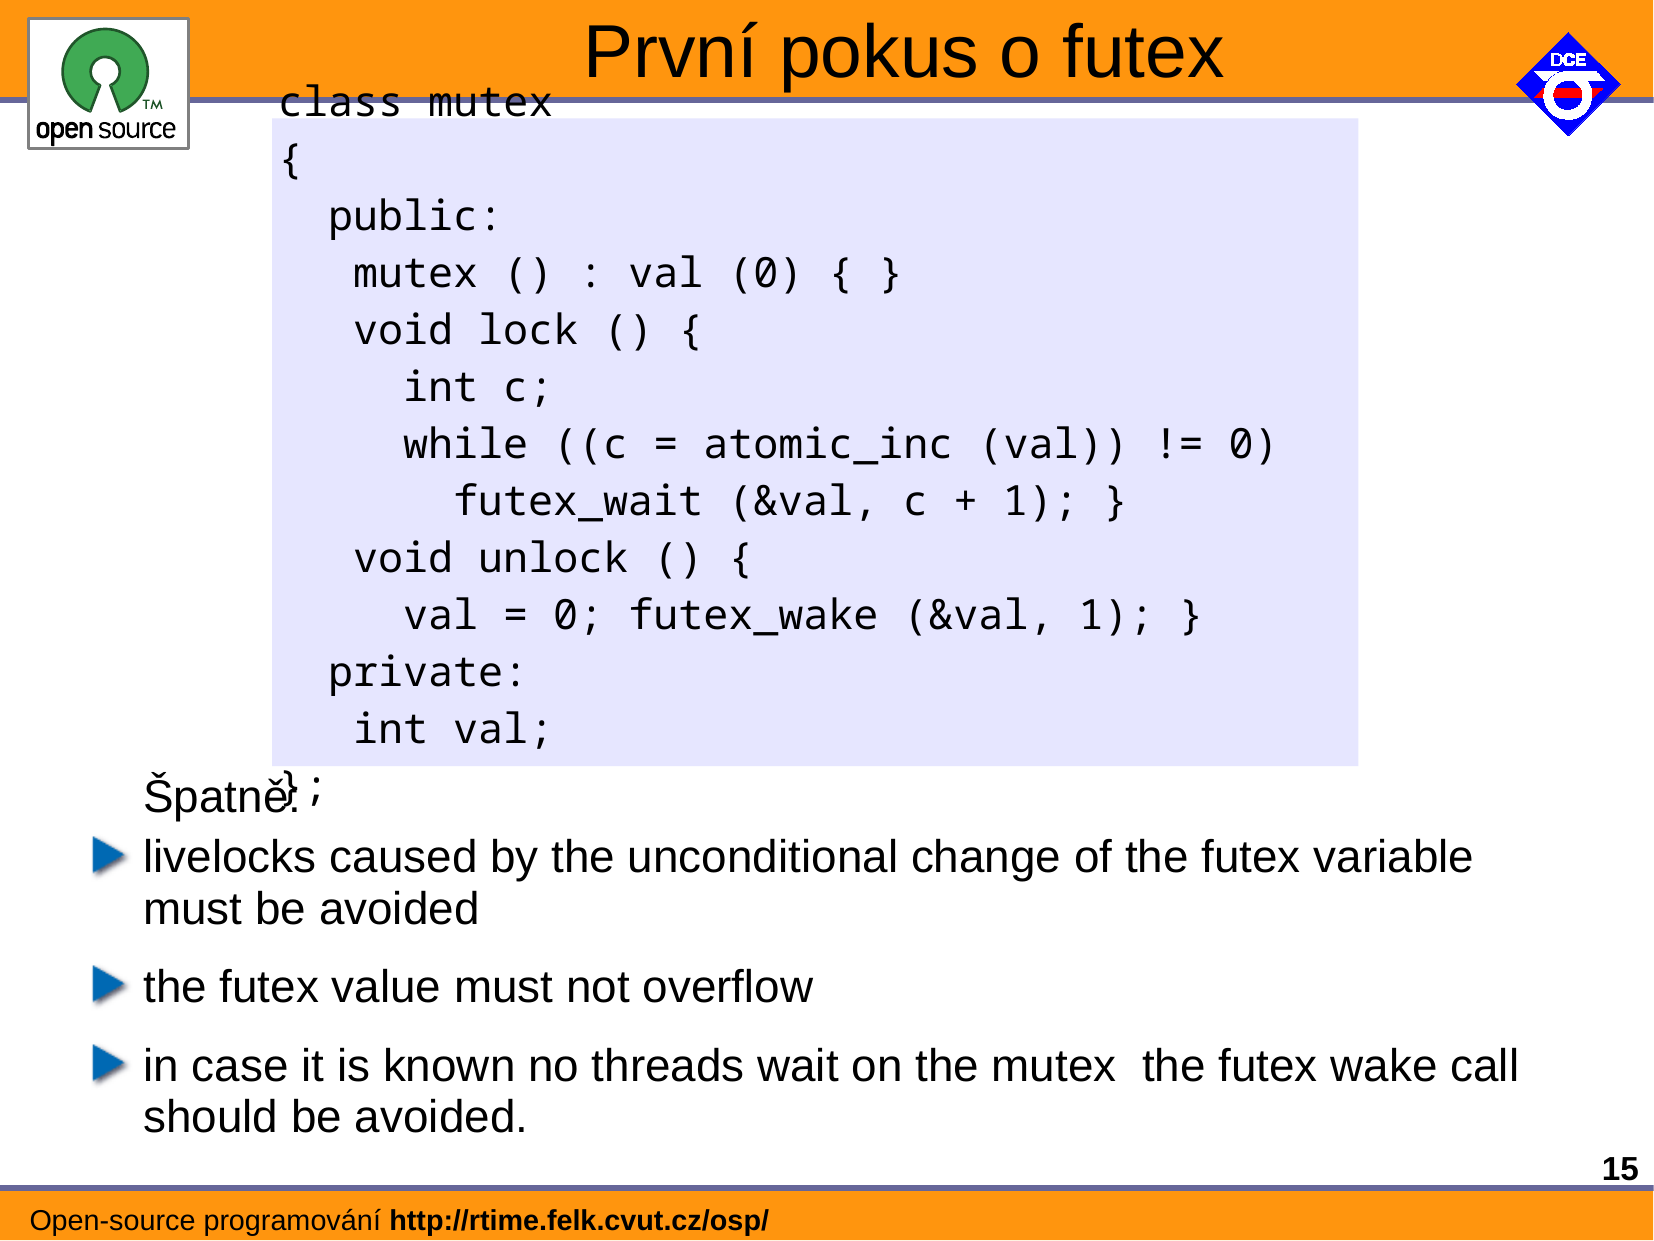

# První pokus o futex
class mutex
{
 public:
 mutex () : val (0) { }
 void lock () {
 int c;
 while ((c = atomic_inc (val)) != 0)
 futex_wait (&val, c + 1); }
 void unlock () {
 val = 0; futex_wake (&val, 1); }
 private:
 int val;
};
Špatně:
livelocks caused by the unconditional change of the futex variable must be avoided
the futex value must not overﬂow
in case it is known no threads wait on the mutex the futex wake call should be avoided.